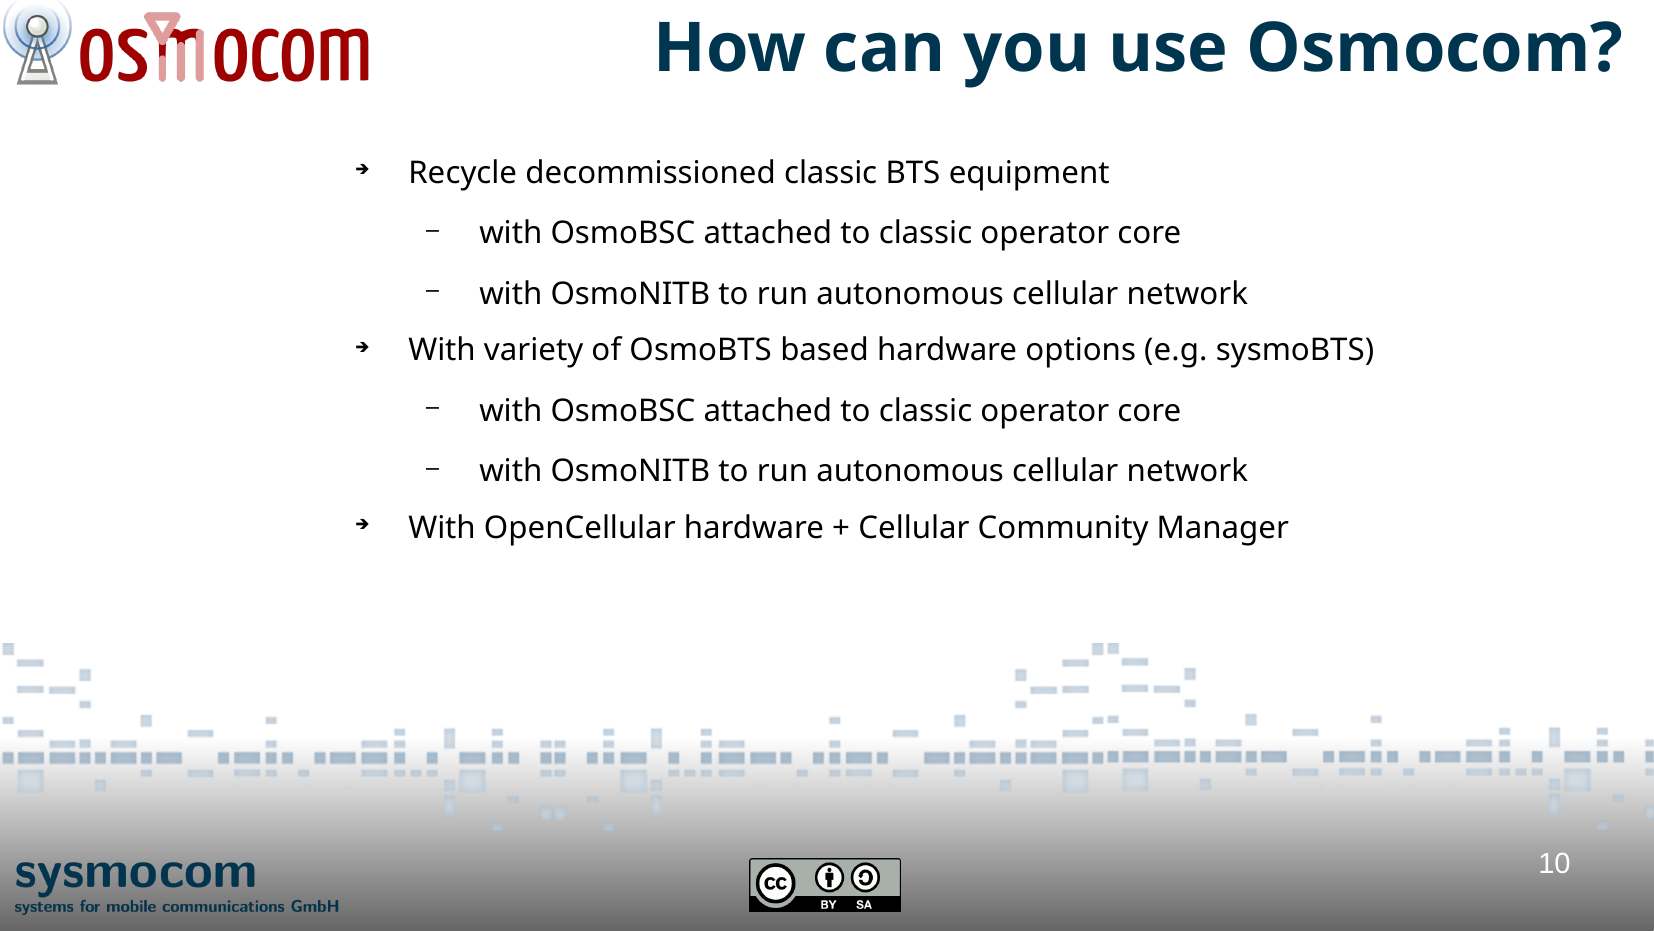

# How can you use Osmocom?
Recycle decommissioned classic BTS equipment
with OsmoBSC attached to classic operator core
with OsmoNITB to run autonomous cellular network
With variety of OsmoBTS based hardware options (e.g. sysmoBTS)
with OsmoBSC attached to classic operator core
with OsmoNITB to run autonomous cellular network
With OpenCellular hardware + Cellular Community Manager
10